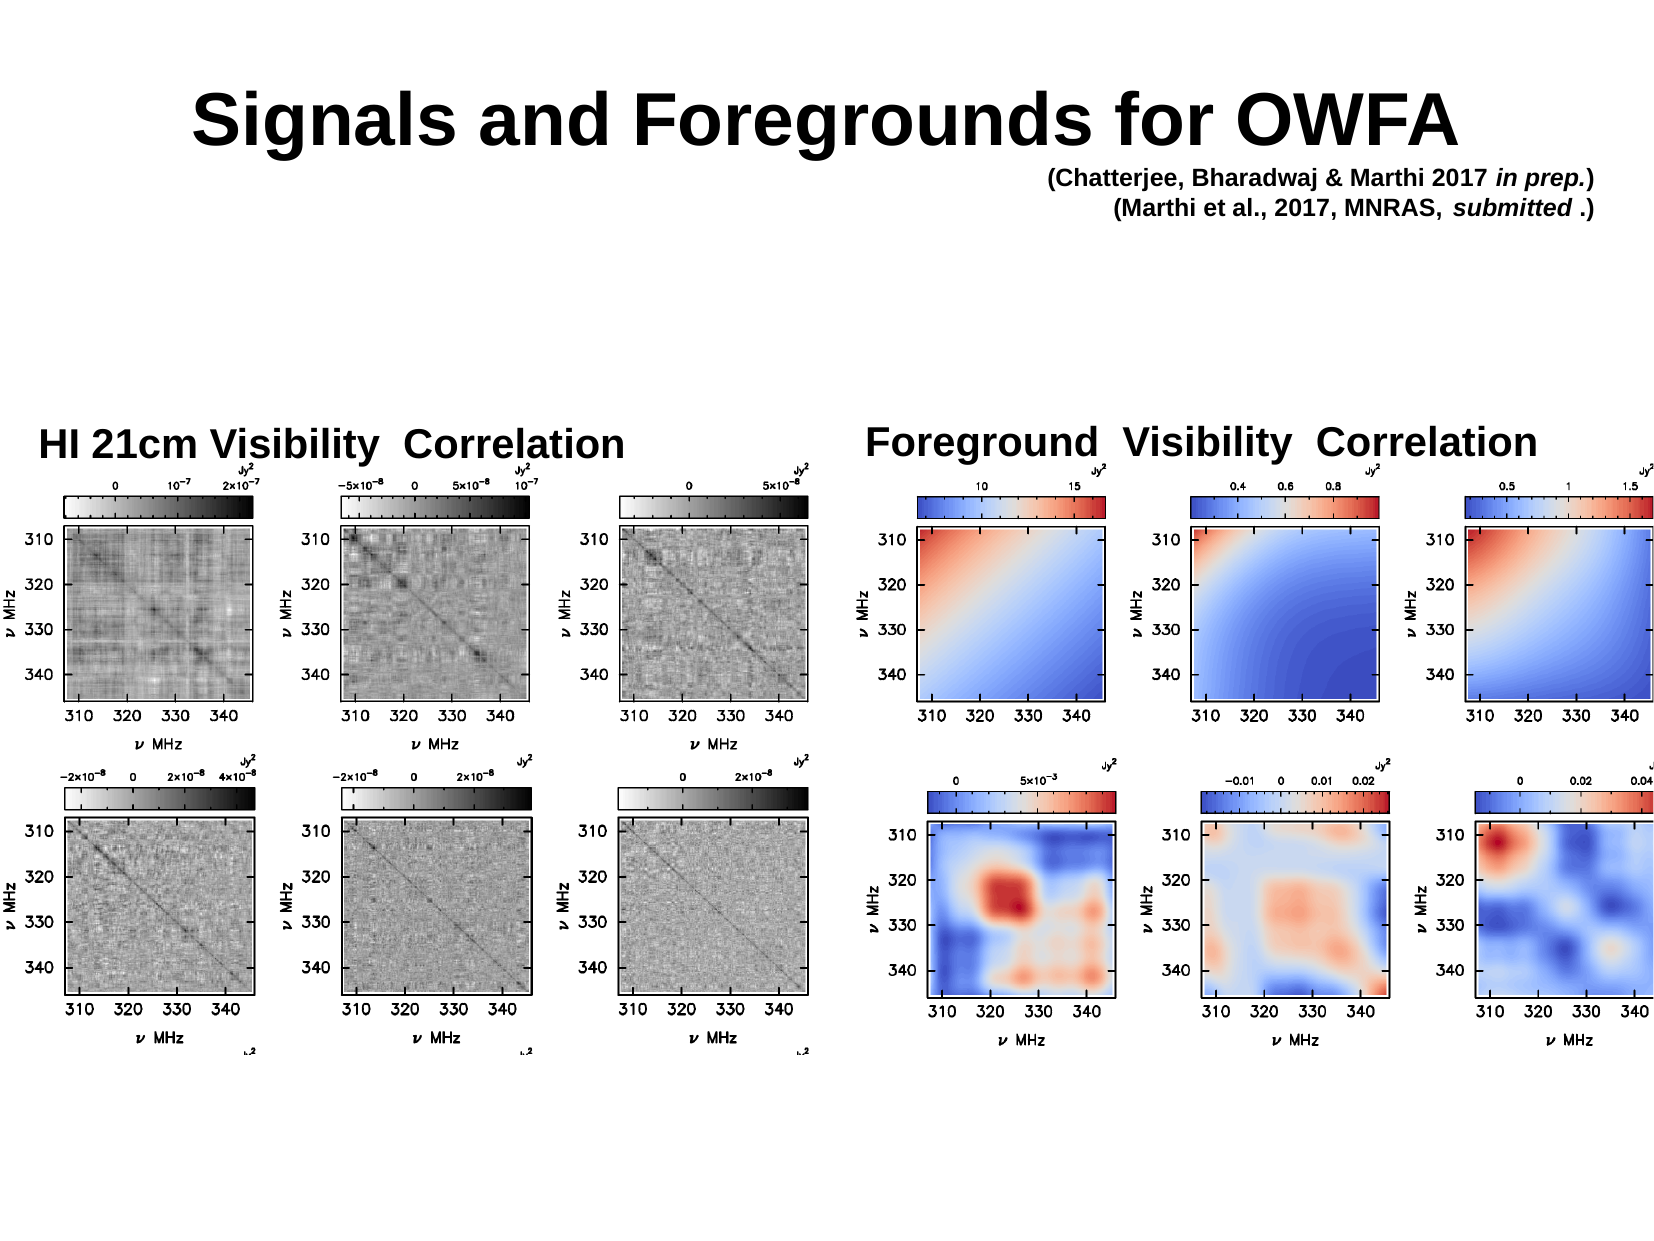

# Signals and Foregrounds for OWFA
 (Chatterjee, Bharadwaj & Marthi 2017 in prep.)
 (Marthi et al., 2017, MNRAS, submitted .)
Foreground Visibility Correlation
HI 21cm Visibility Correlation